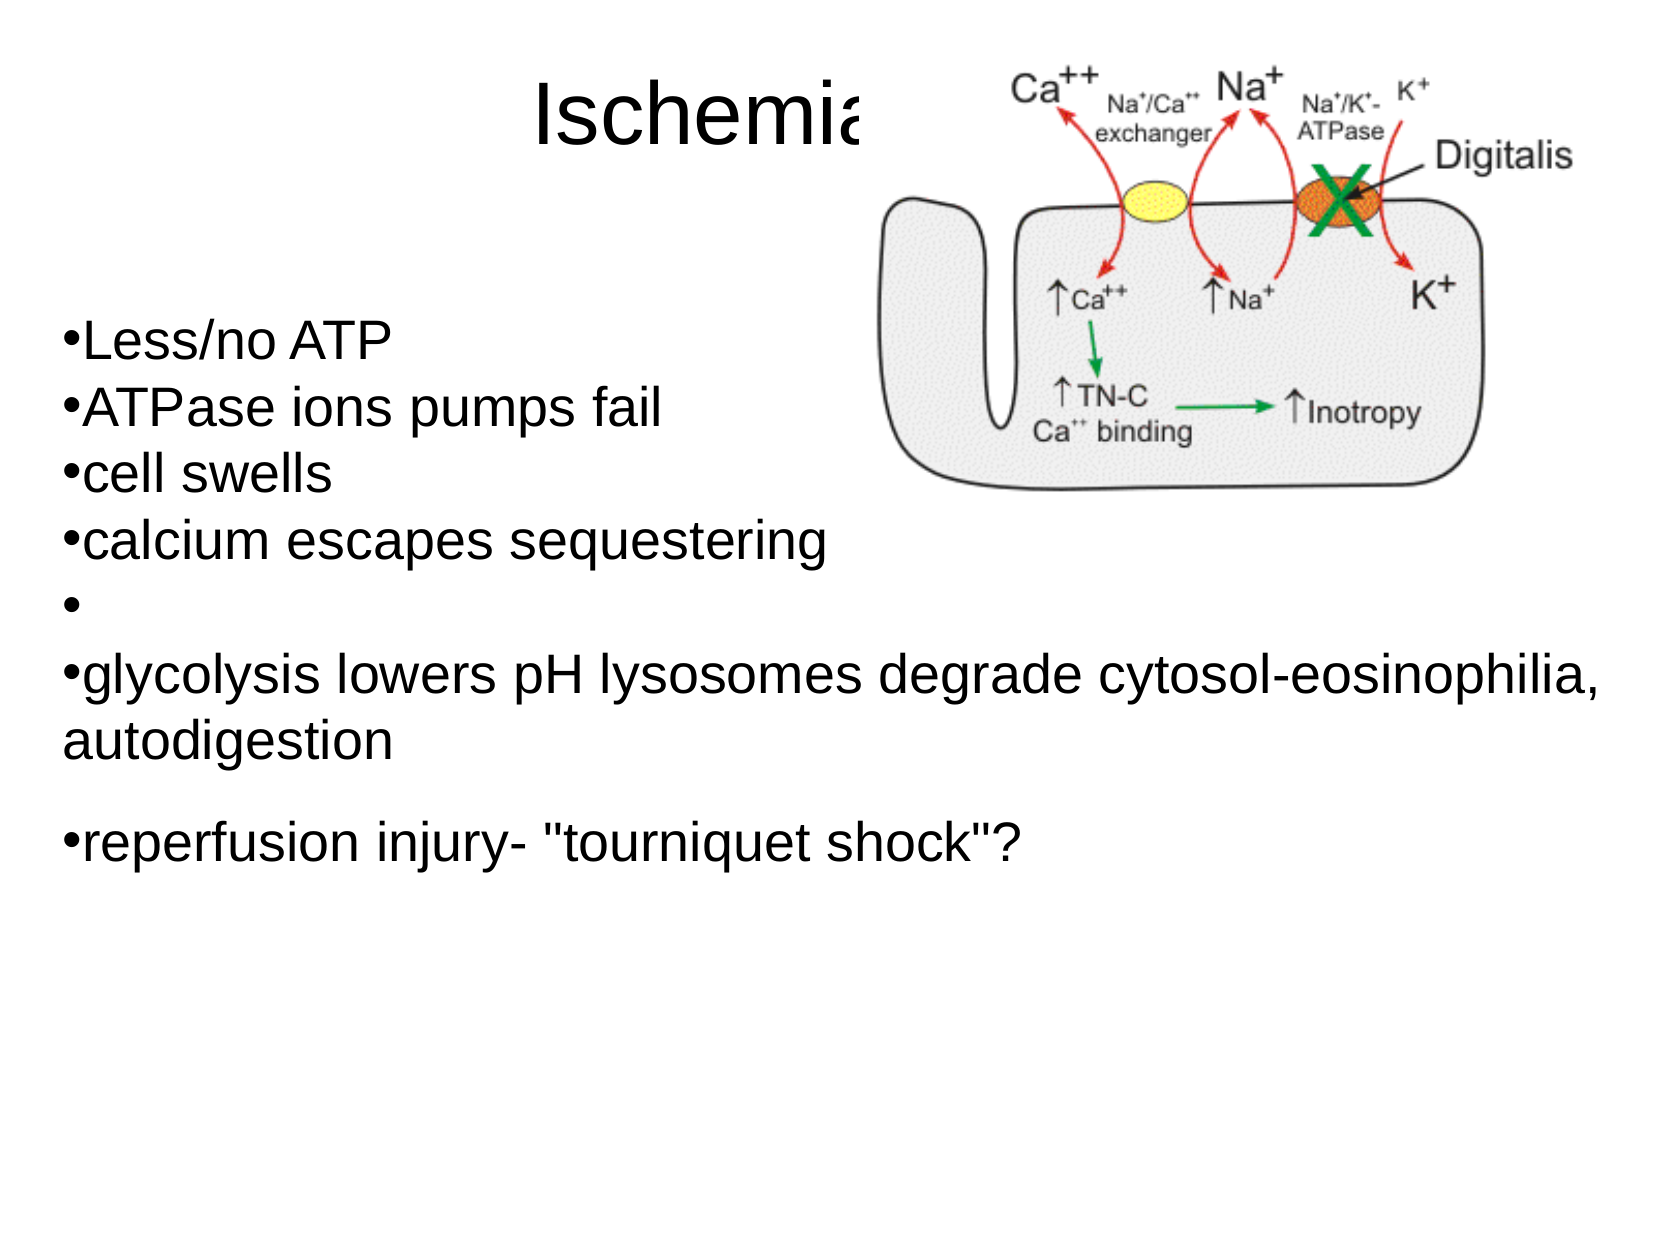

# Ischemia& ions
Less/no ATP
ATPase ions pumps fail
cell swells
calcium escapes sequestering
glycolysis lowers pH lysosomes degrade cytosol-eosinophilia, autodigestion
reperfusion injury- "tourniquet shock"?